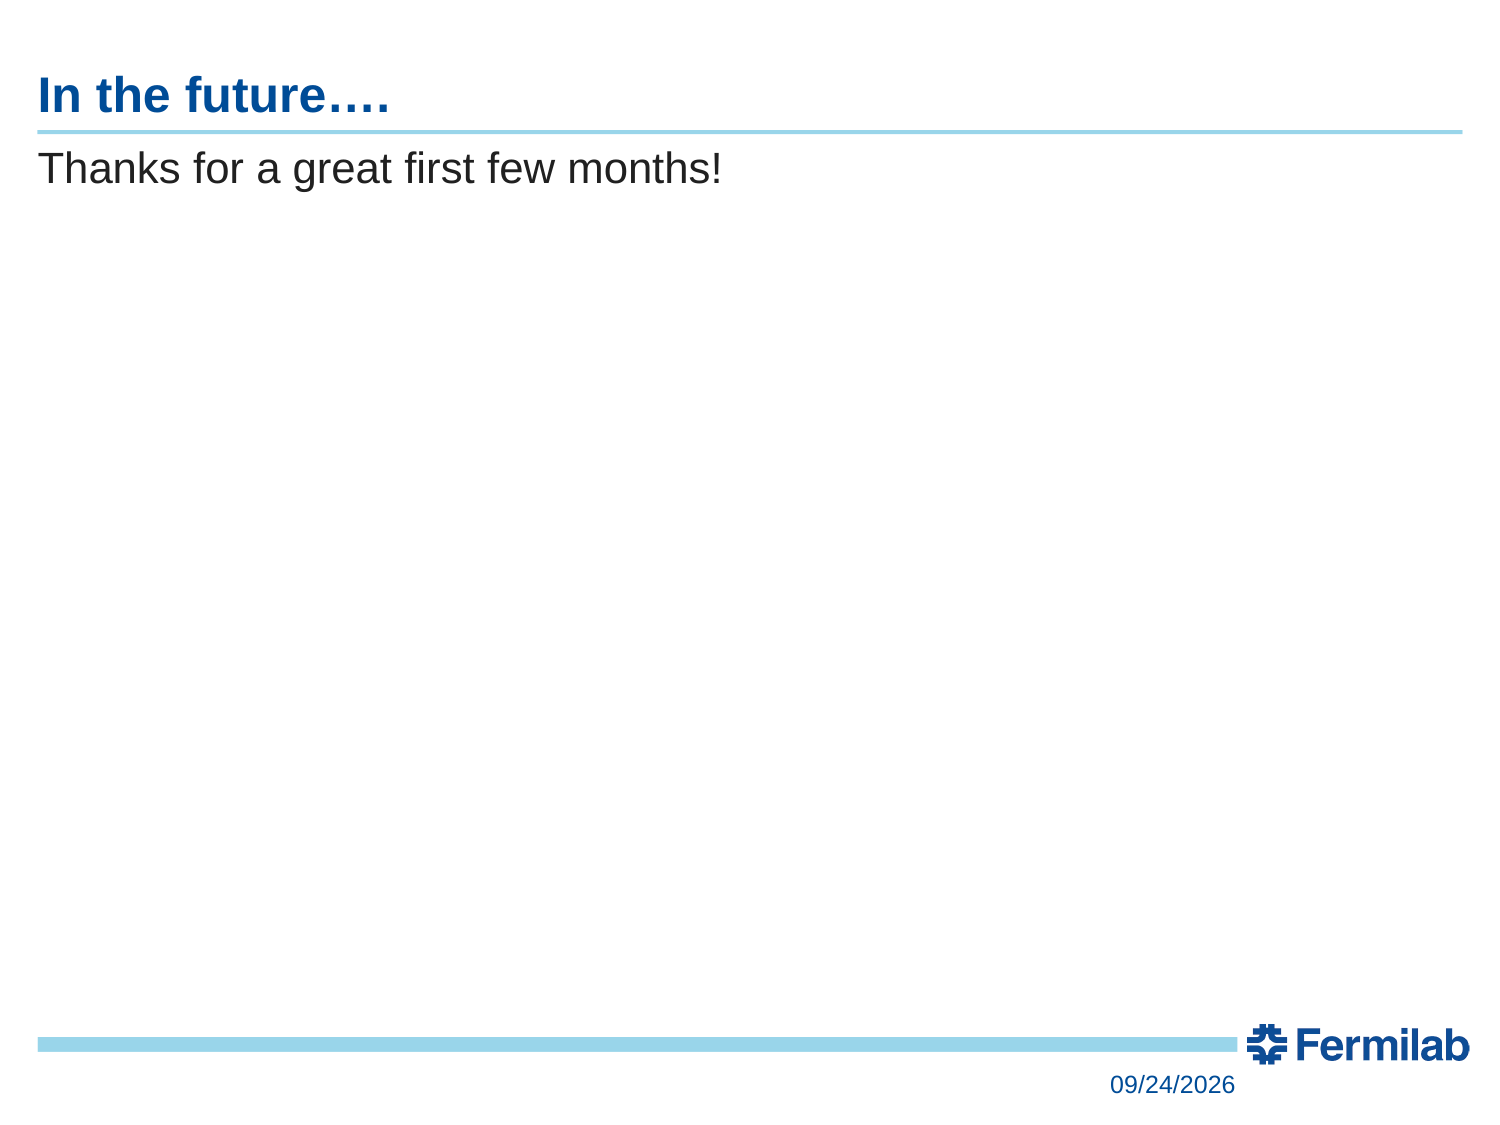

In the future….
# Thanks for a great first few months!